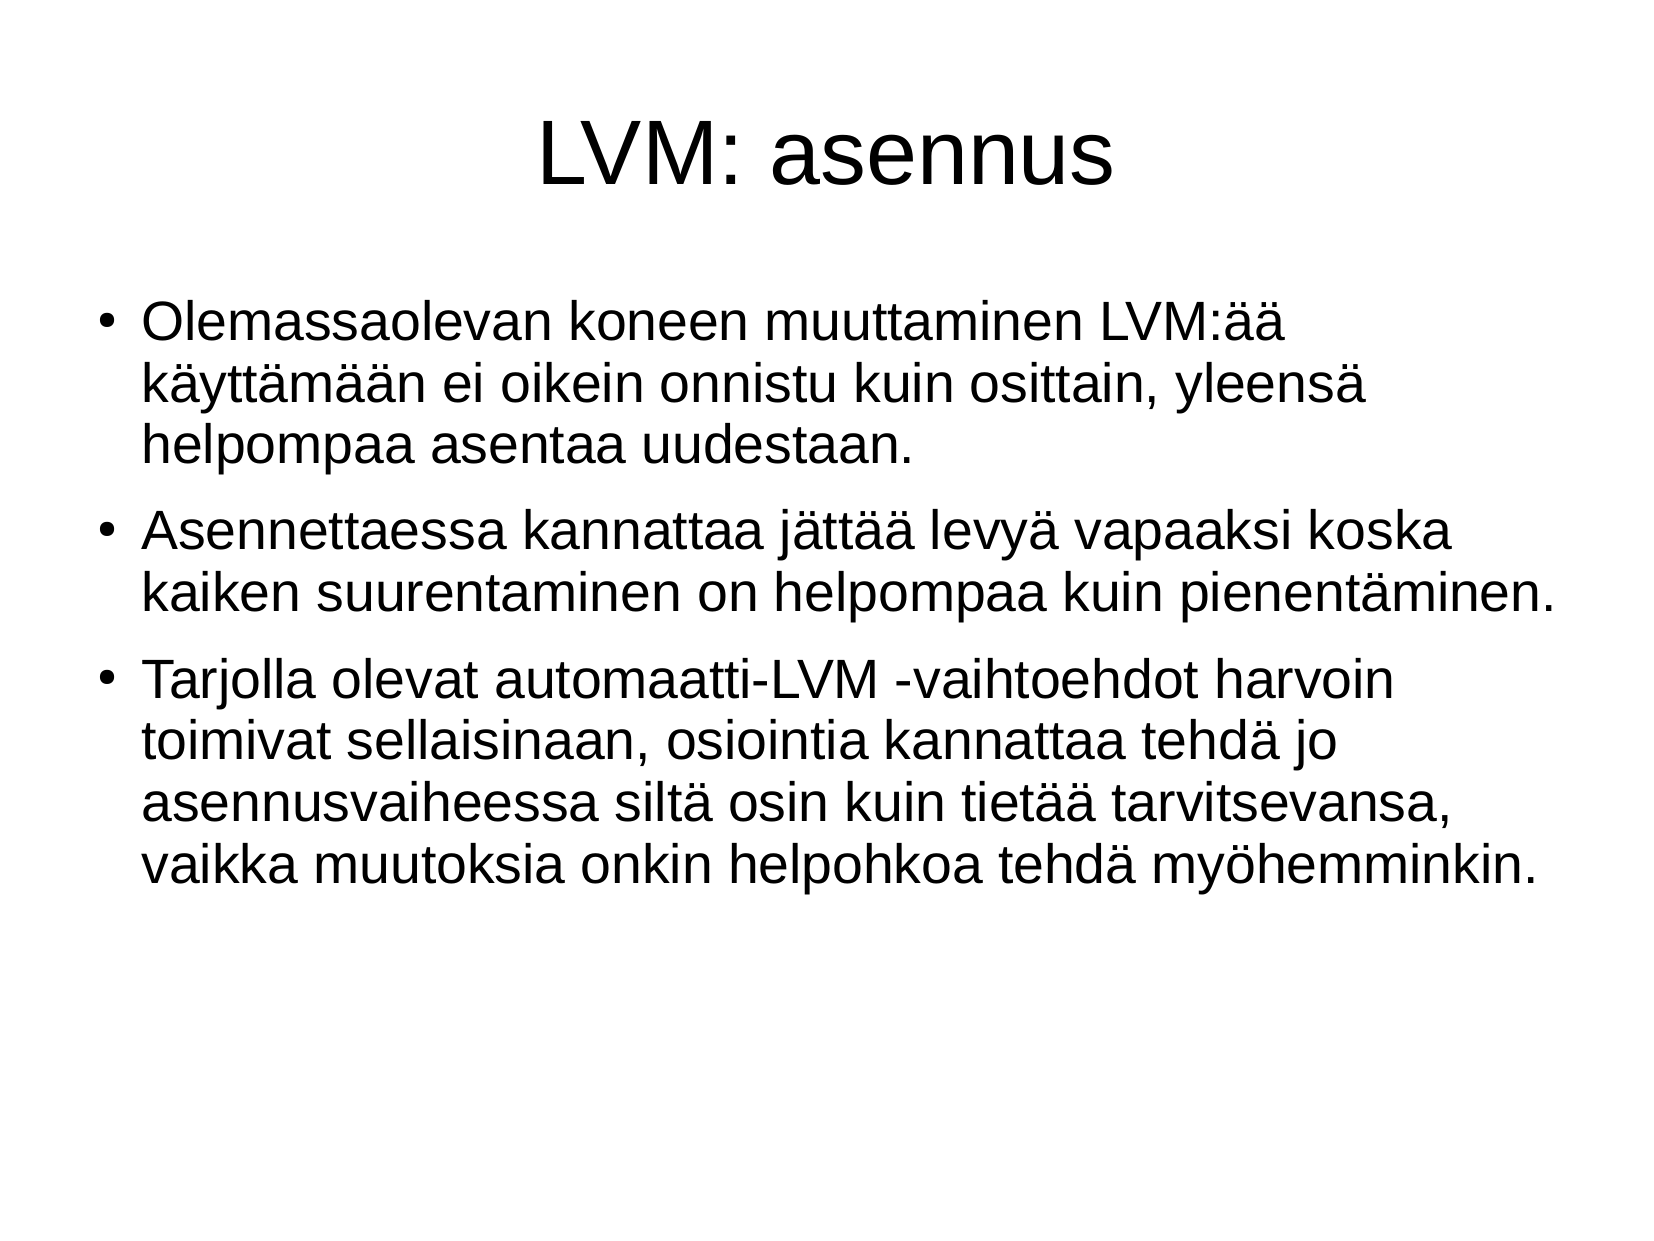

# LVM: asennus
Olemassaolevan koneen muuttaminen LVM:ää käyttämään ei oikein onnistu kuin osittain, yleensä helpompaa asentaa uudestaan.
Asennettaessa kannattaa jättää levyä vapaaksi koska kaiken suurentaminen on helpompaa kuin pienentäminen.
Tarjolla olevat automaatti-LVM -vaihtoehdot harvoin toimivat sellaisinaan, osiointia kannattaa tehdä jo asennusvaiheessa siltä osin kuin tietää tarvitsevansa, vaikka muutoksia onkin helpohkoa tehdä myöhemminkin.